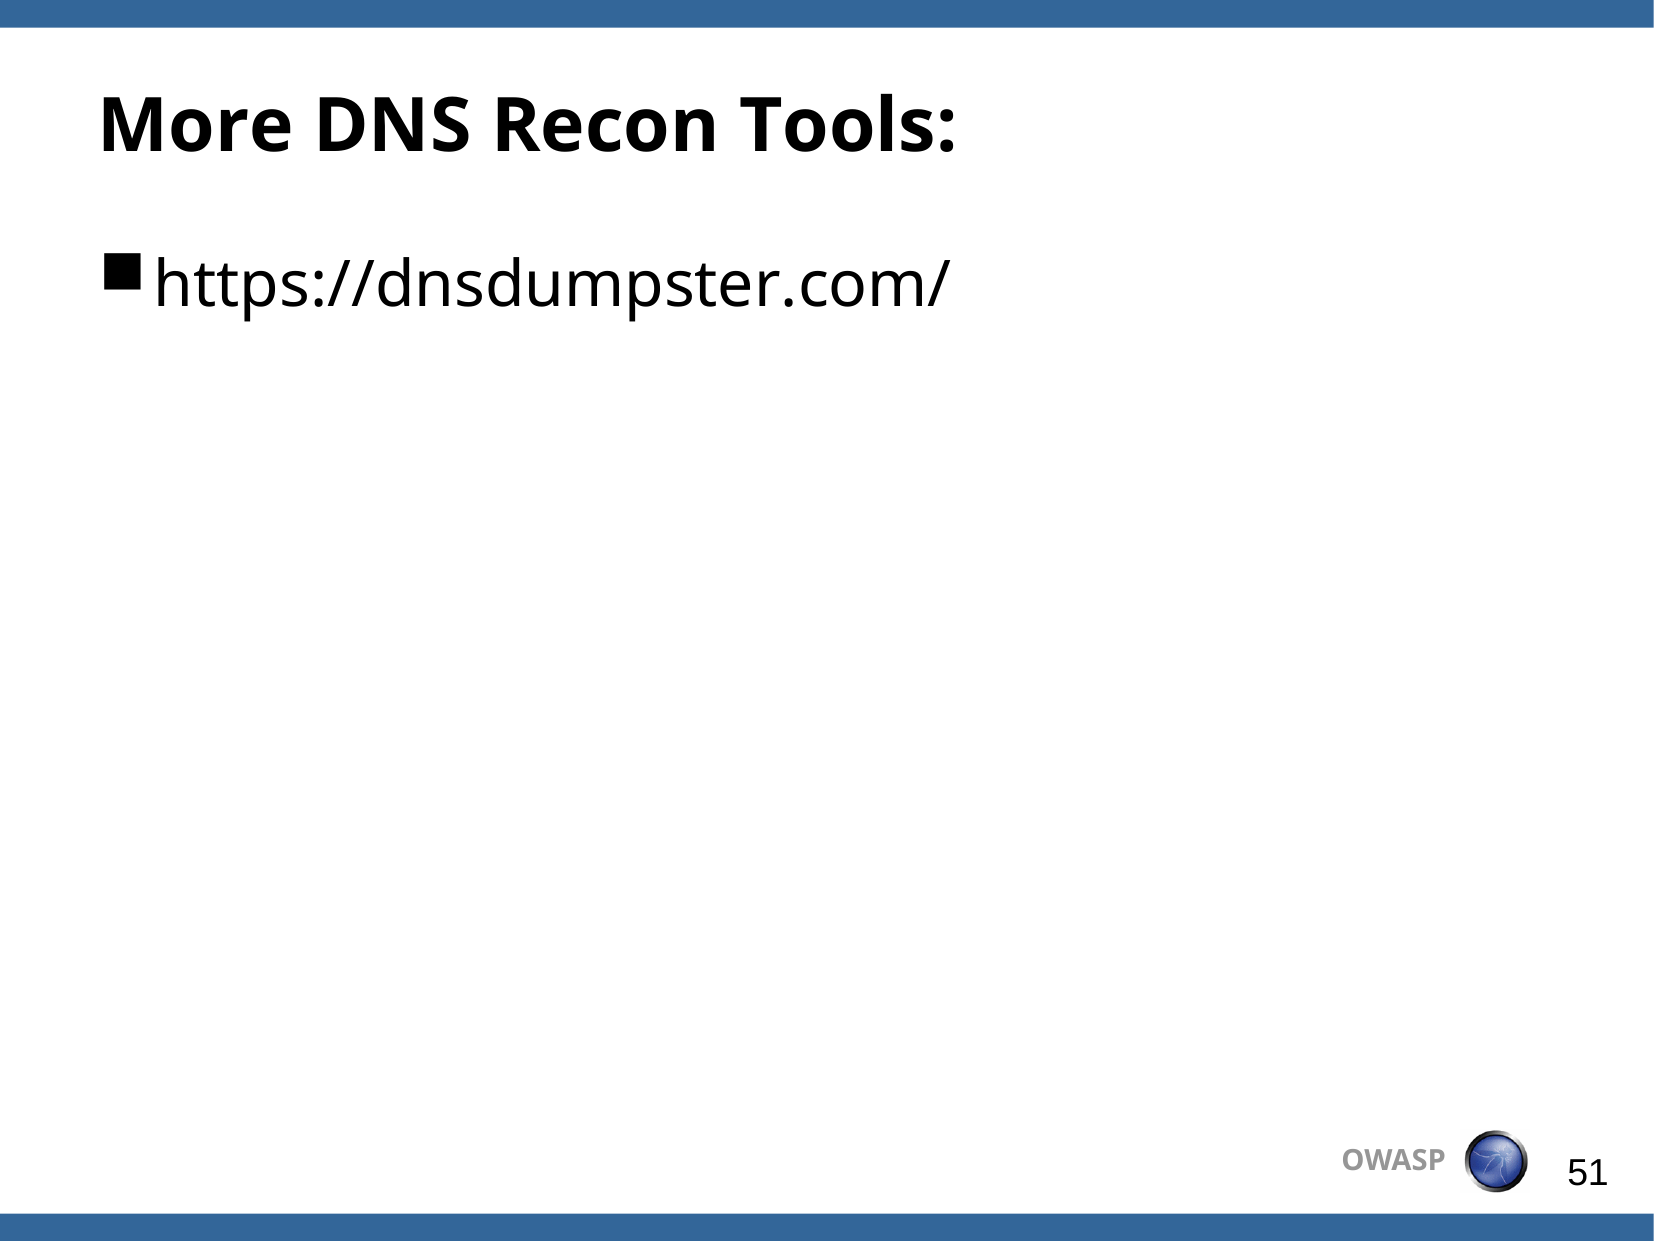

# More DNS Recon Tools:
https://dnsdumpster.com/
51